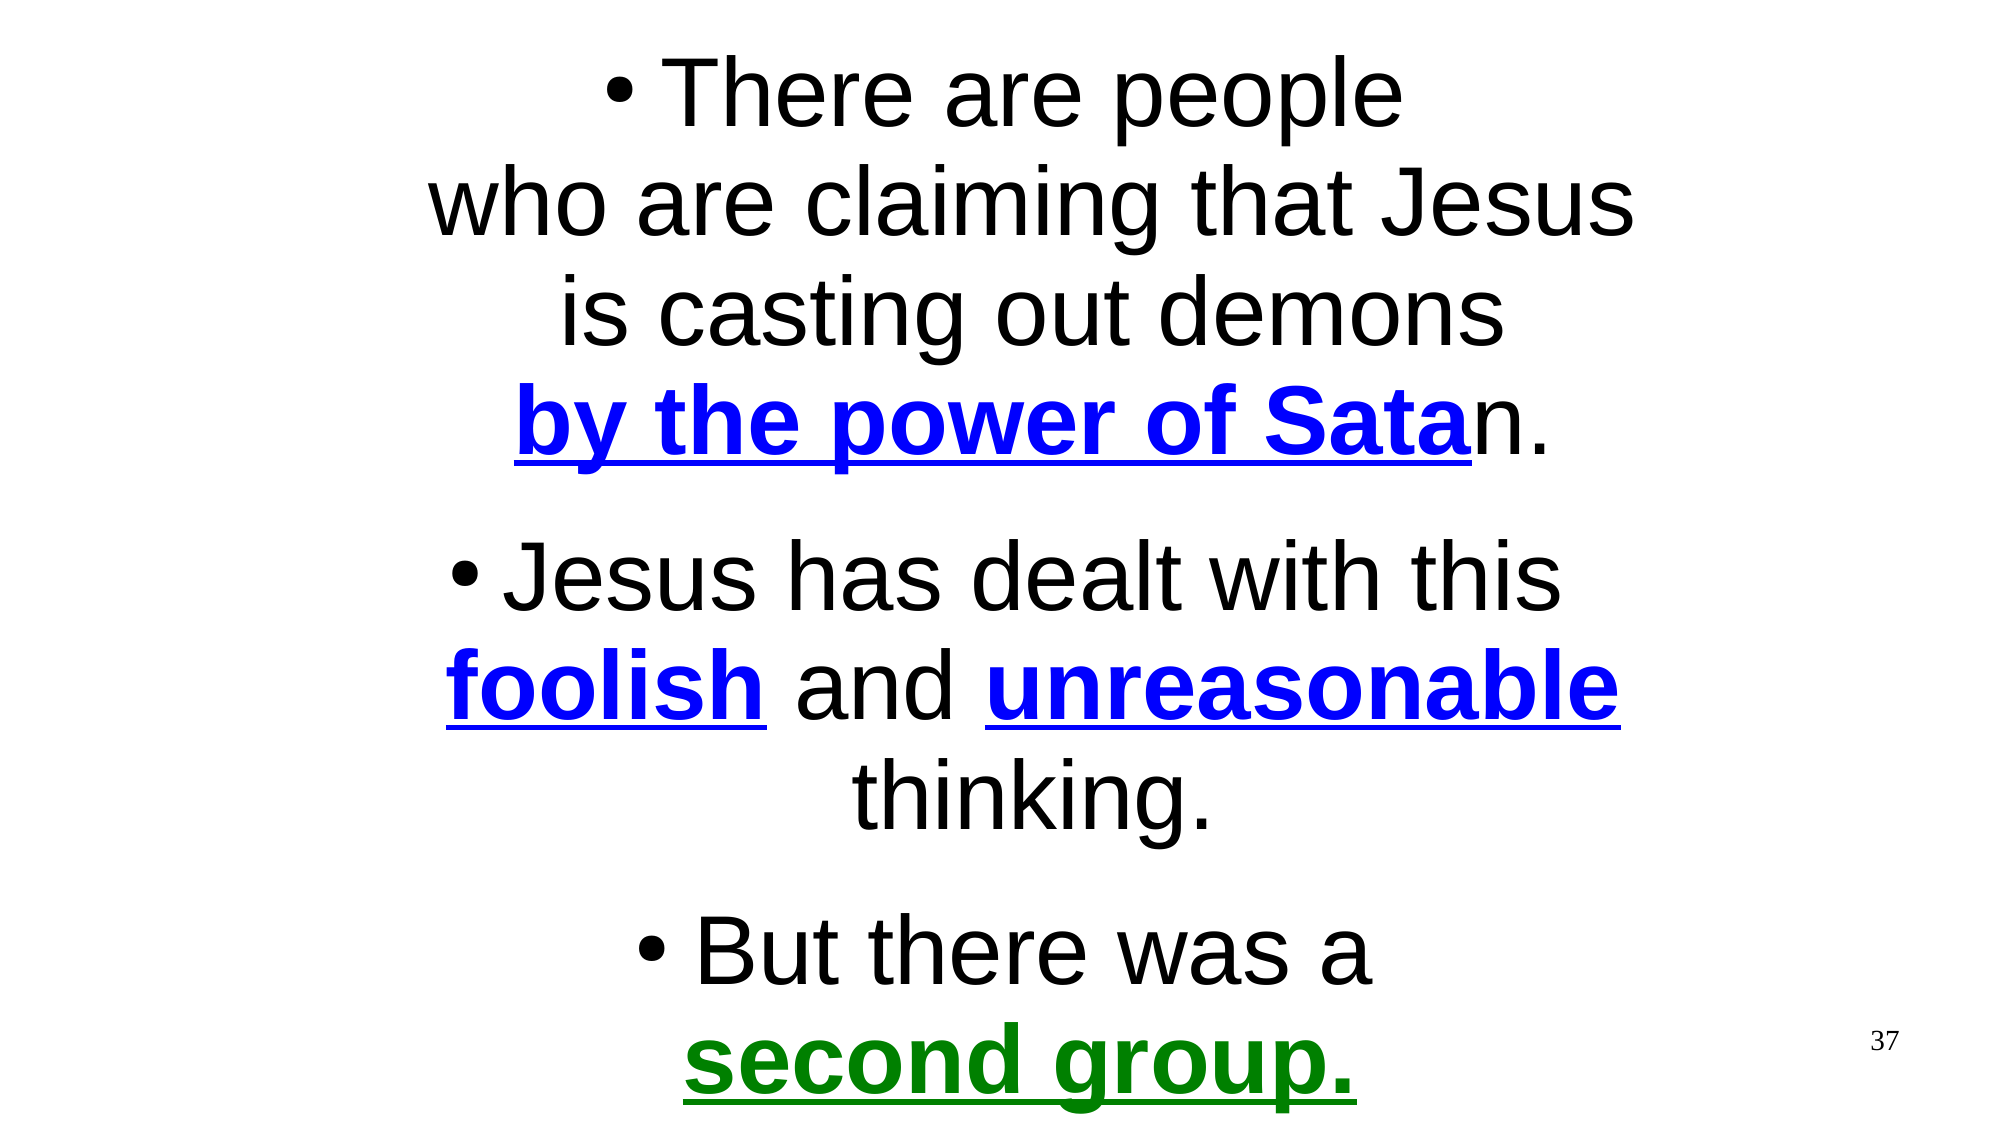

# There are people who are claiming that Jesus is casting out demons by the power of Satan.
Jesus has dealt with this
foolish and unreasonable
thinking.
But there was a
second group.
37